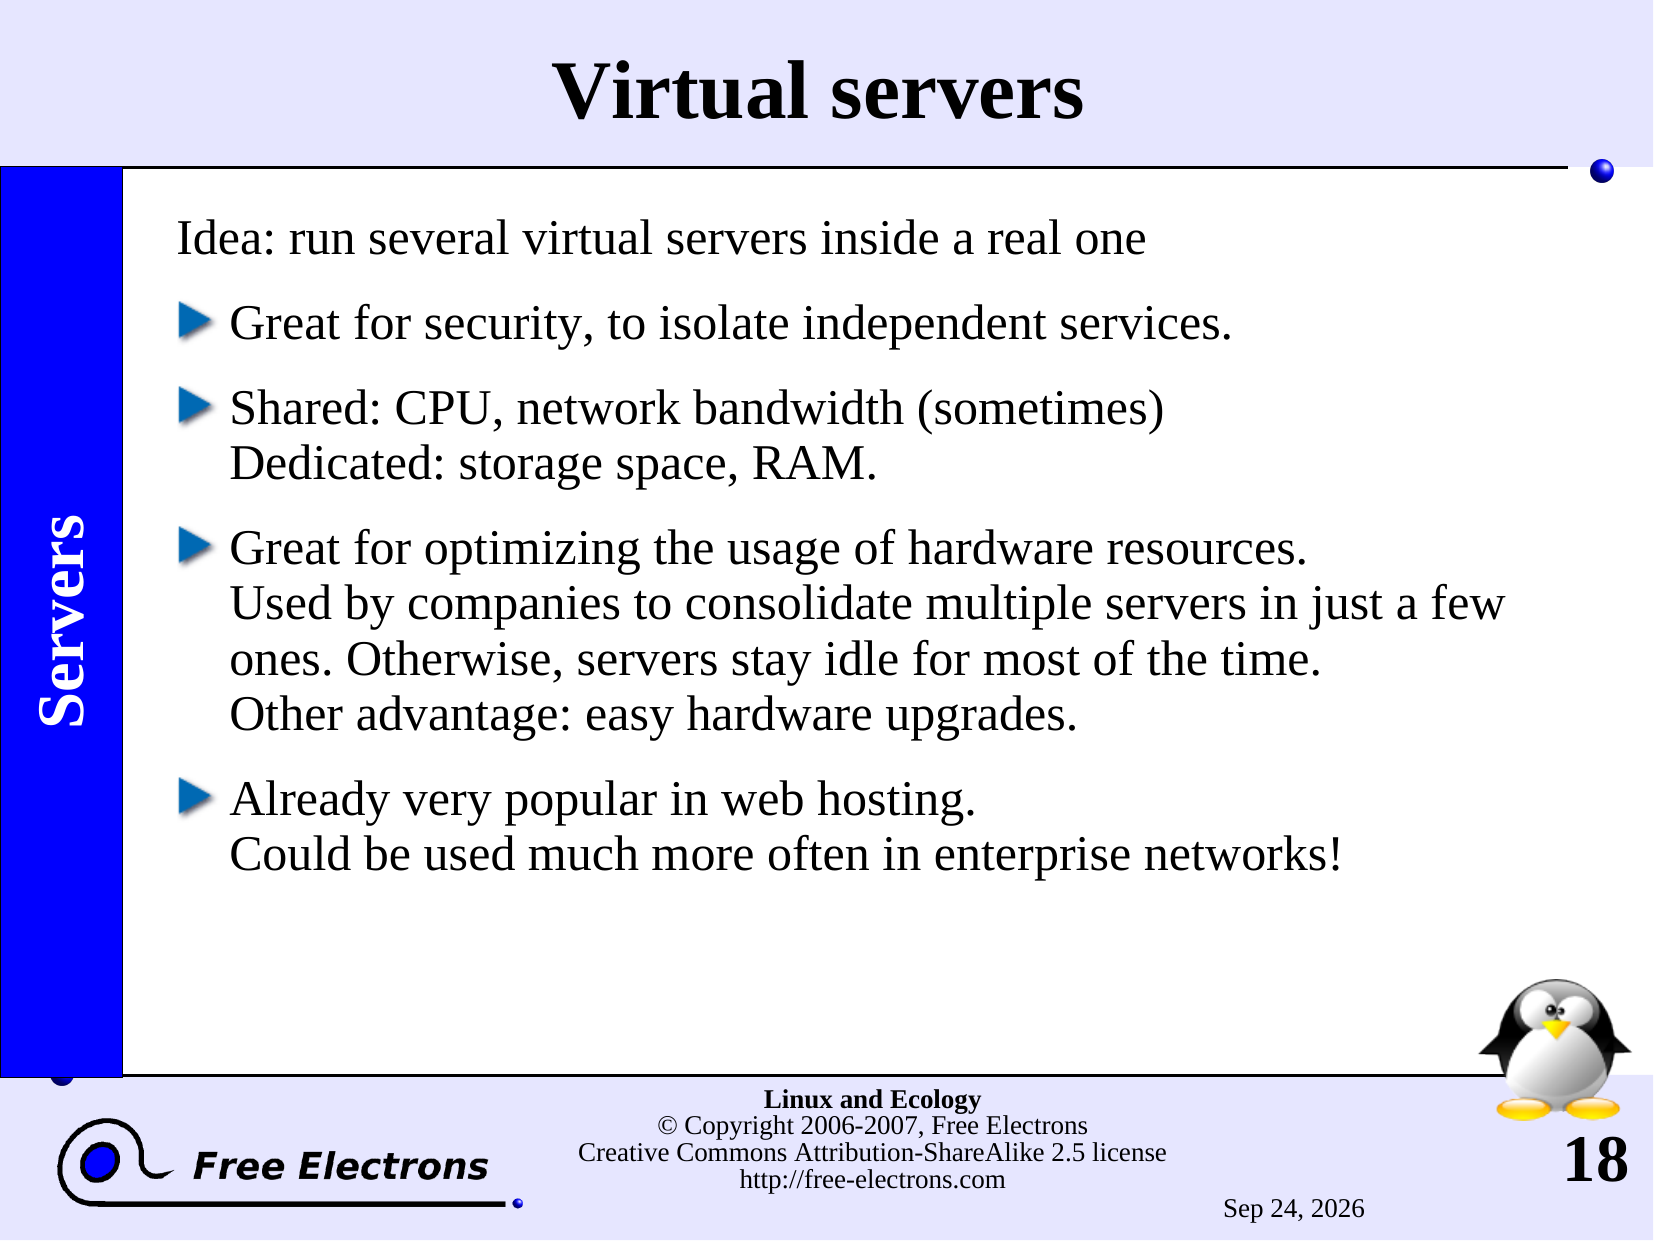

# Virtual servers
Idea: run several virtual servers inside a real one
Great for security, to isolate independent services.
Shared: CPU, network bandwidth (sometimes)
Dedicated: storage space, RAM.
Great for optimizing the usage of hardware resources.
Used by companies to consolidate multiple servers in just a few ones. Otherwise, servers stay idle for most of the time.
Other advantage: easy hardware upgrades.
Already very popular in web hosting.
Could be used much more often in enterprise networks!
Servers